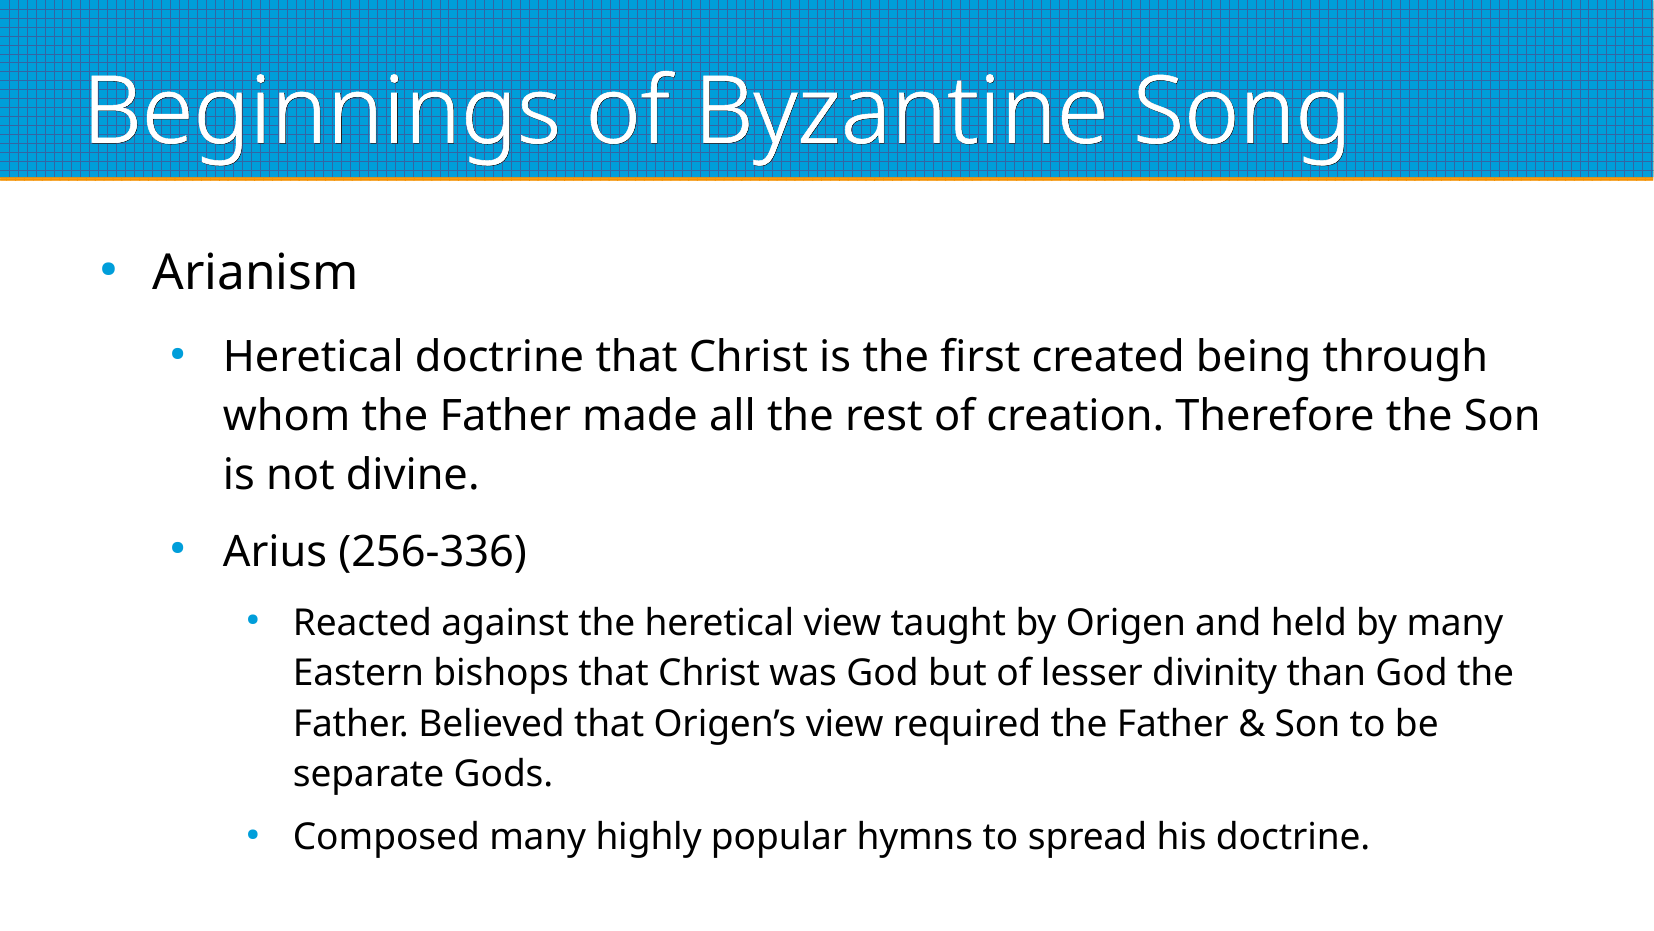

# Beginnings of Byzantine Song
Arianism
Heretical doctrine that Christ is the first created being through whom the Father made all the rest of creation. Therefore the Son is not divine.
Arius (256-336)
Reacted against the heretical view taught by Origen and held by many Eastern bishops that Christ was God but of lesser divinity than God the Father. Believed that Origen’s view required the Father & Son to be separate Gods.
Composed many highly popular hymns to spread his doctrine.